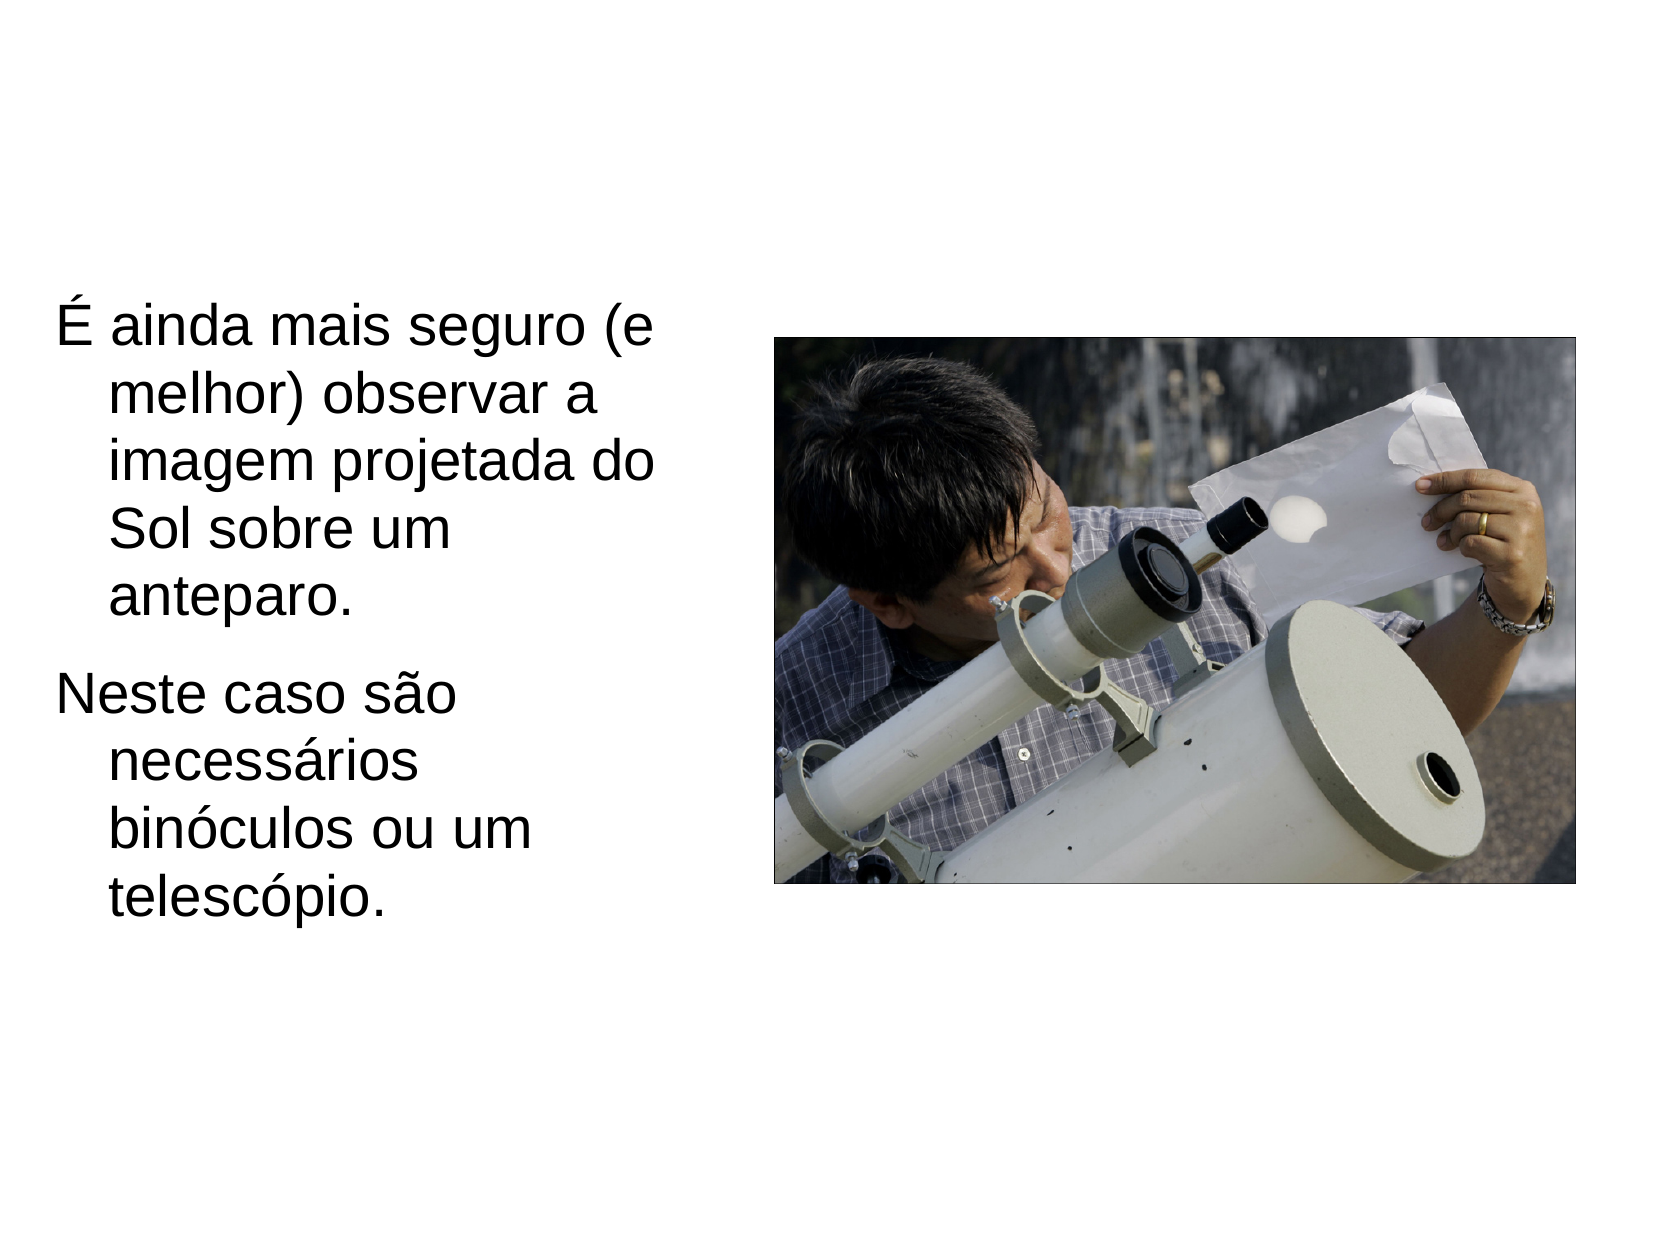

#
É ainda mais seguro (e melhor) observar a imagem projetada do Sol sobre um anteparo.
Neste caso são necessários binóculos ou um telescópio.